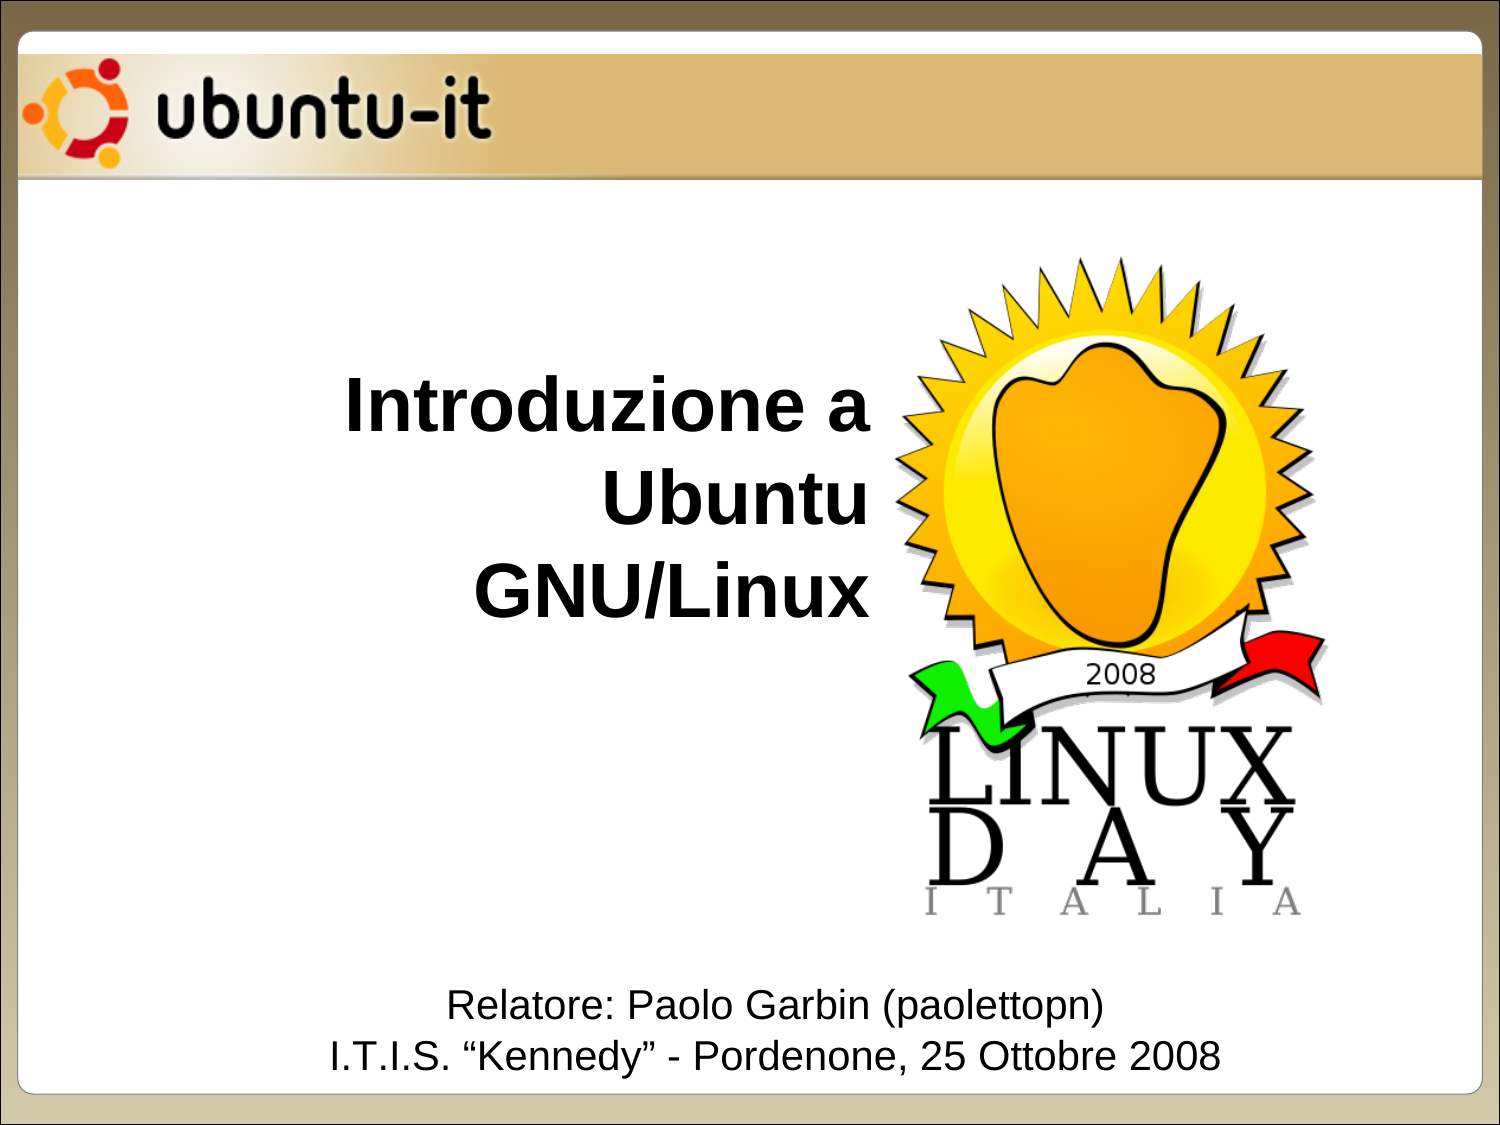

# Introduzione a Ubuntu GNU/Linux
Relatore: Paolo Garbin (paolettopn)
I.T.I.S. “Kennedy” - Pordenone, 25 Ottobre 2008